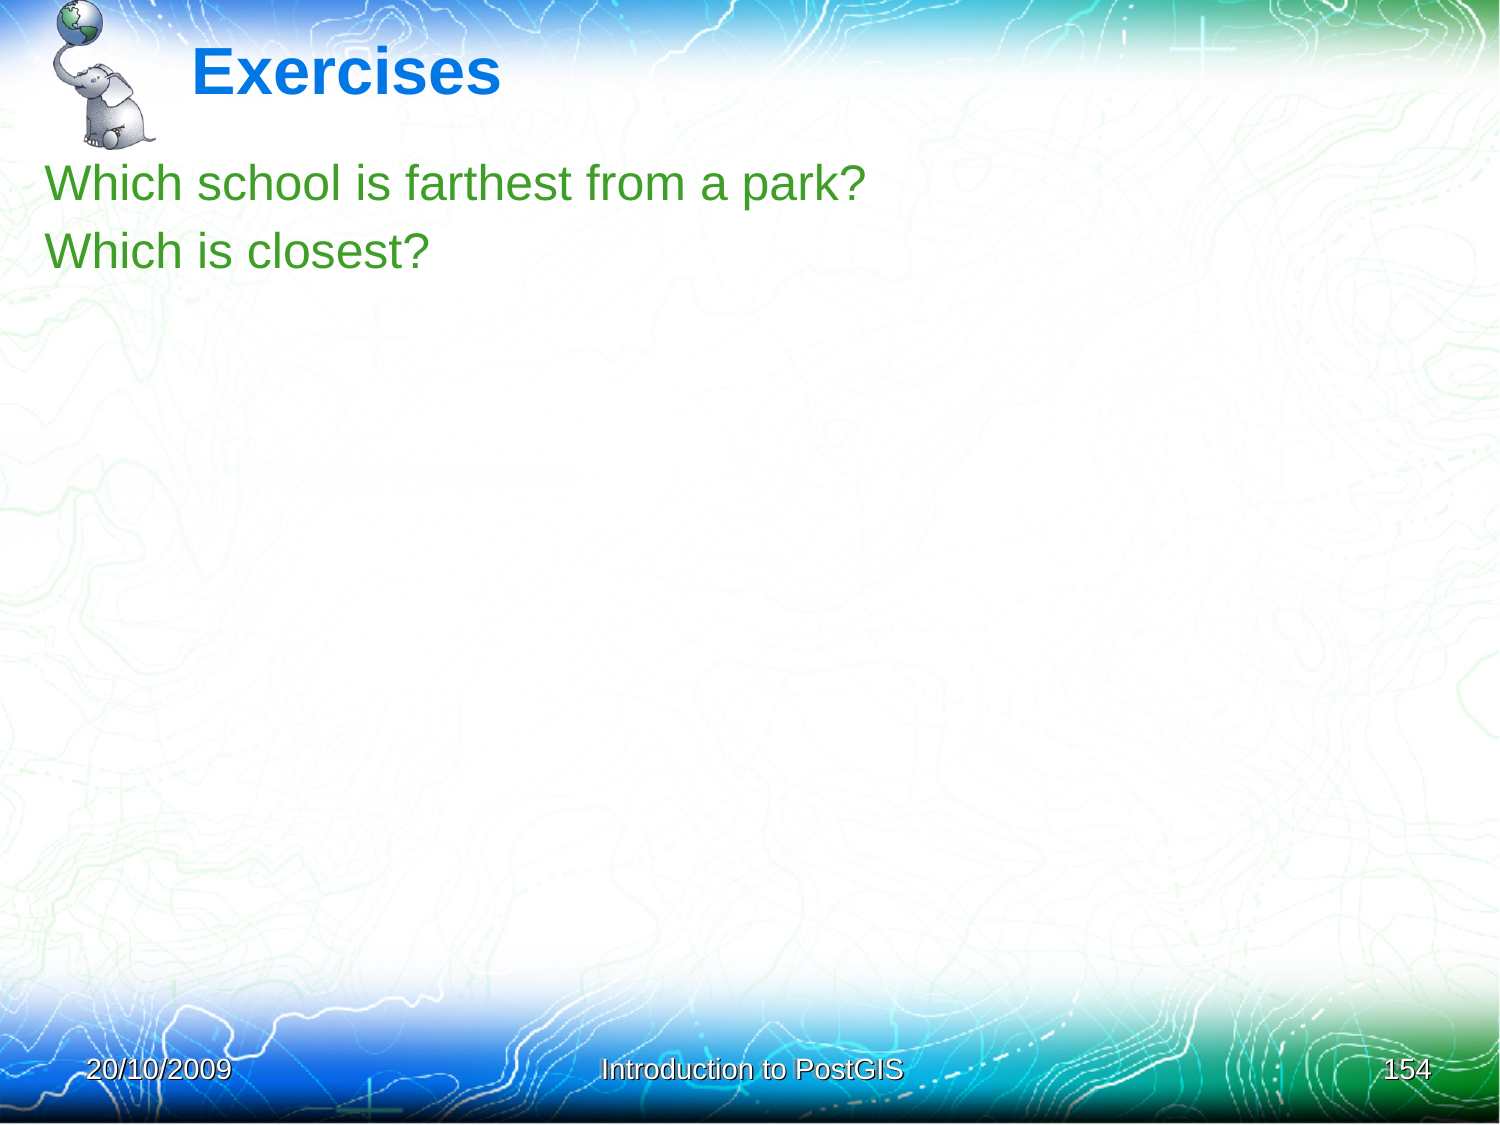

# Exercises
Which school is farthest from a park?
Which is closest?
20/10/2009
Introduction to PostGIS
154